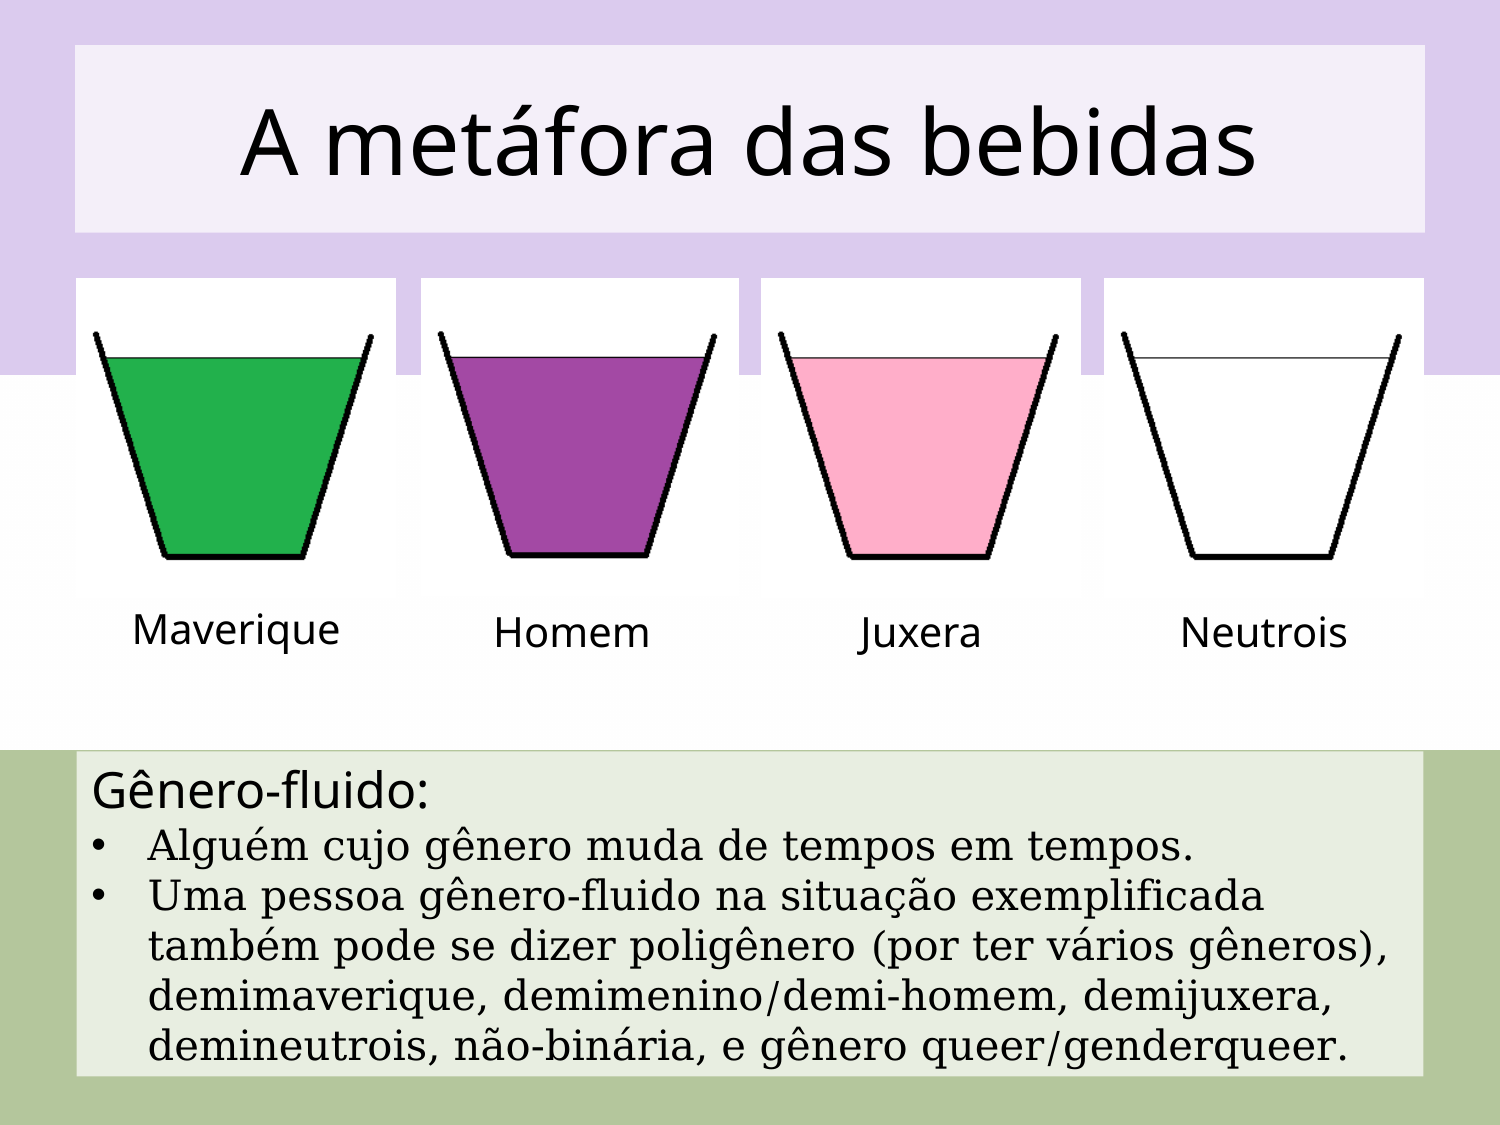

# A metáfora das bebidas
Maverique
Homem
Juxera
Neutrois
Gênero-fluido:
Alguém cujo gênero muda de tempos em tempos.
Uma pessoa gênero-fluido na situação exemplificada também pode se dizer poligênero (por ter vários gêneros), demimaverique, demimenino/demi-homem, demijuxera, demineutrois, não-binária, e gênero queer/genderqueer.